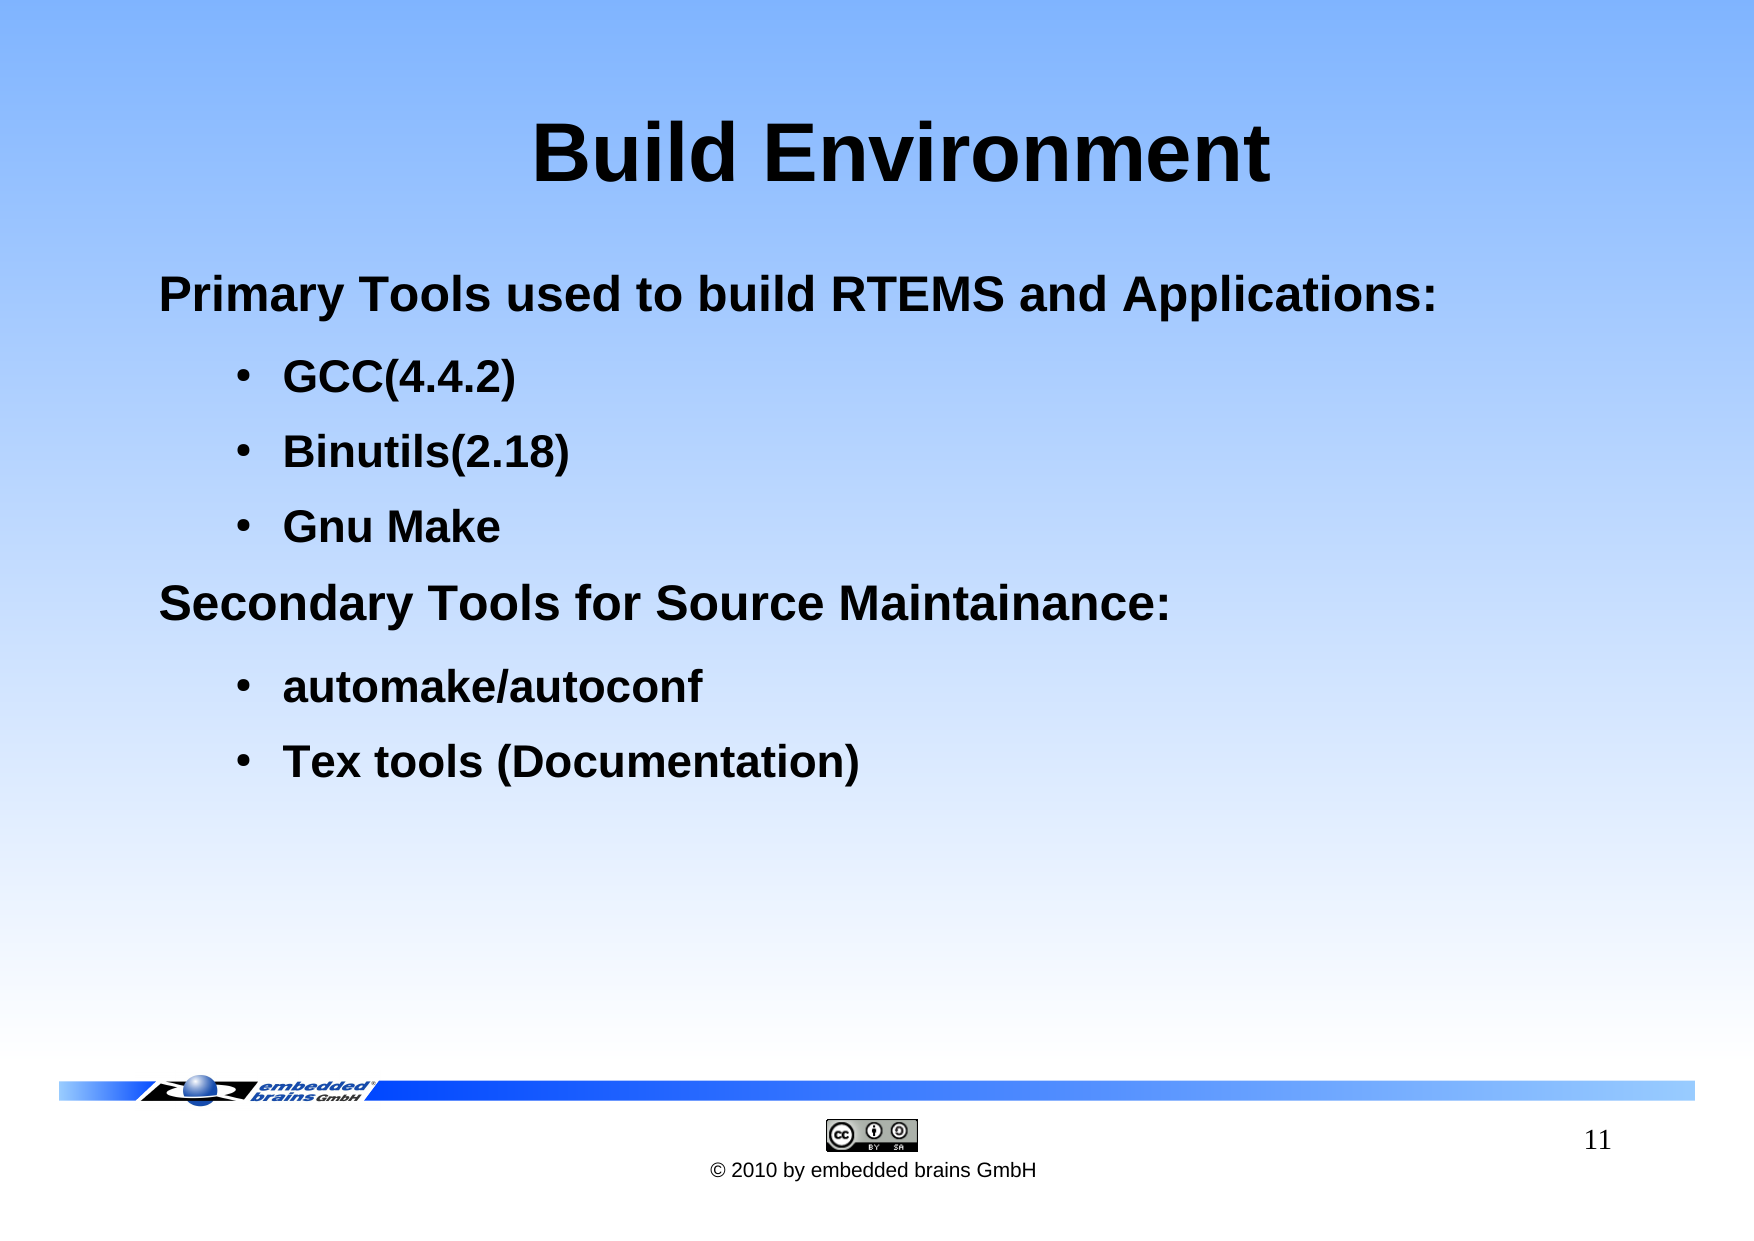

# Build Environment
Primary Tools used to build RTEMS and Applications:
GCC(4.4.2)
Binutils(2.18)
Gnu Make
Secondary Tools for Source Maintainance:
automake/autoconf
Tex tools (Documentation)
11